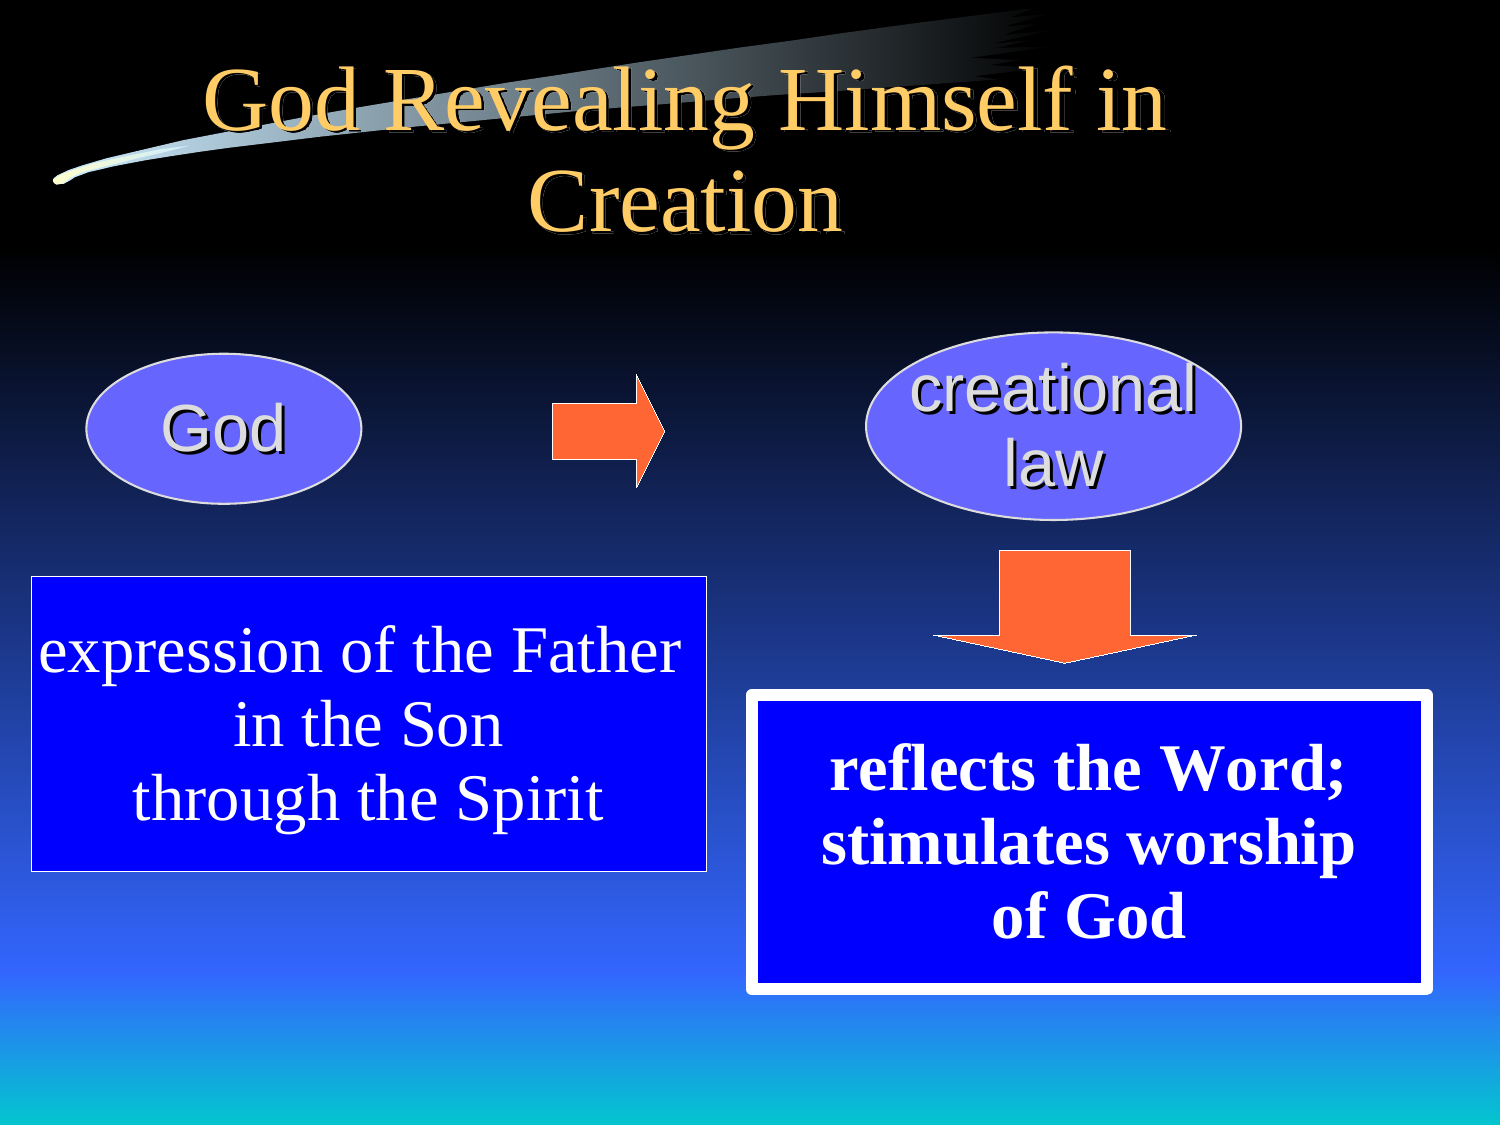

# God Revealing Himself in Creation
creational
law
God
reflects the Word;
stimulates worship
of God
expression of the Father
in the Son
through the Spirit